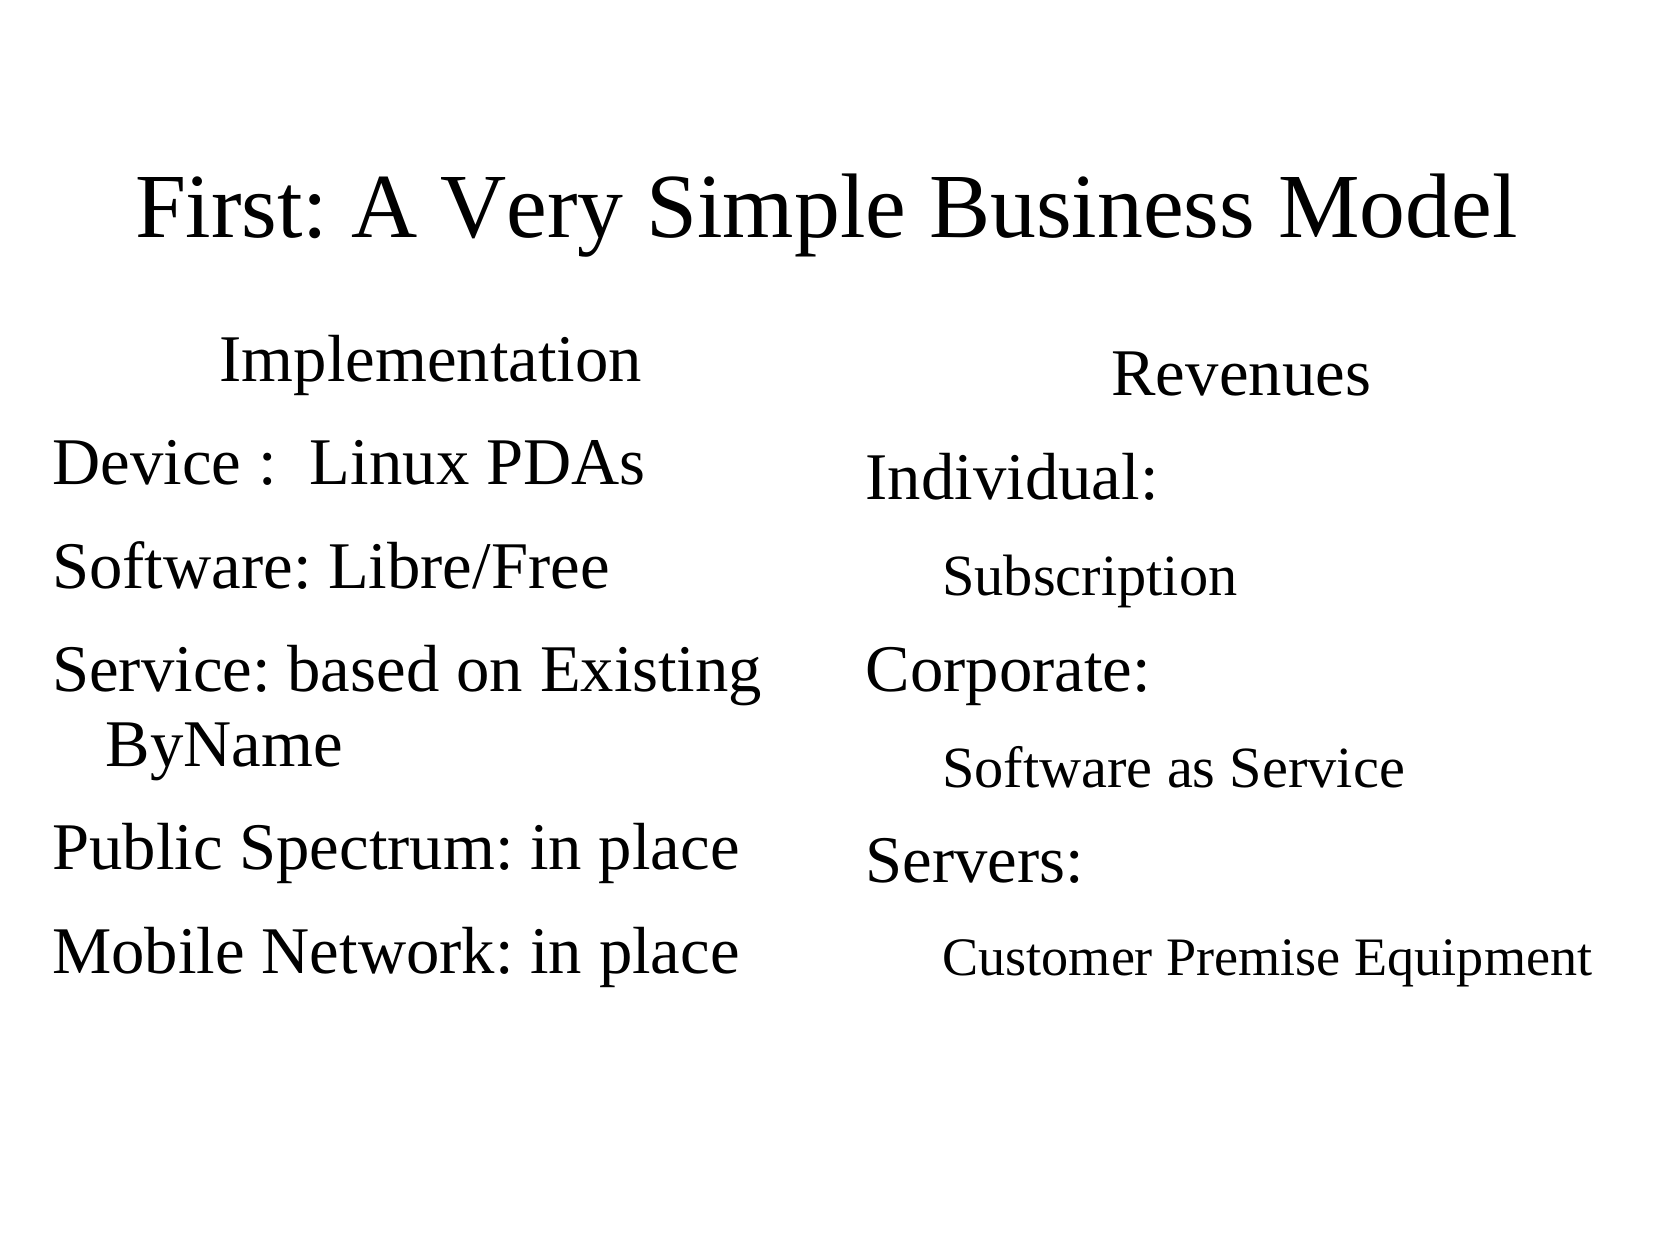

# First: A Very Simple Business Model
Implementation
Device : Linux PDAs
Software: Libre/Free
Service: based on Existing ByName
Public Spectrum: in place
Mobile Network: in place
Revenues
Individual:
Subscription
Corporate:
Software as Service
Servers:
Customer Premise Equipment